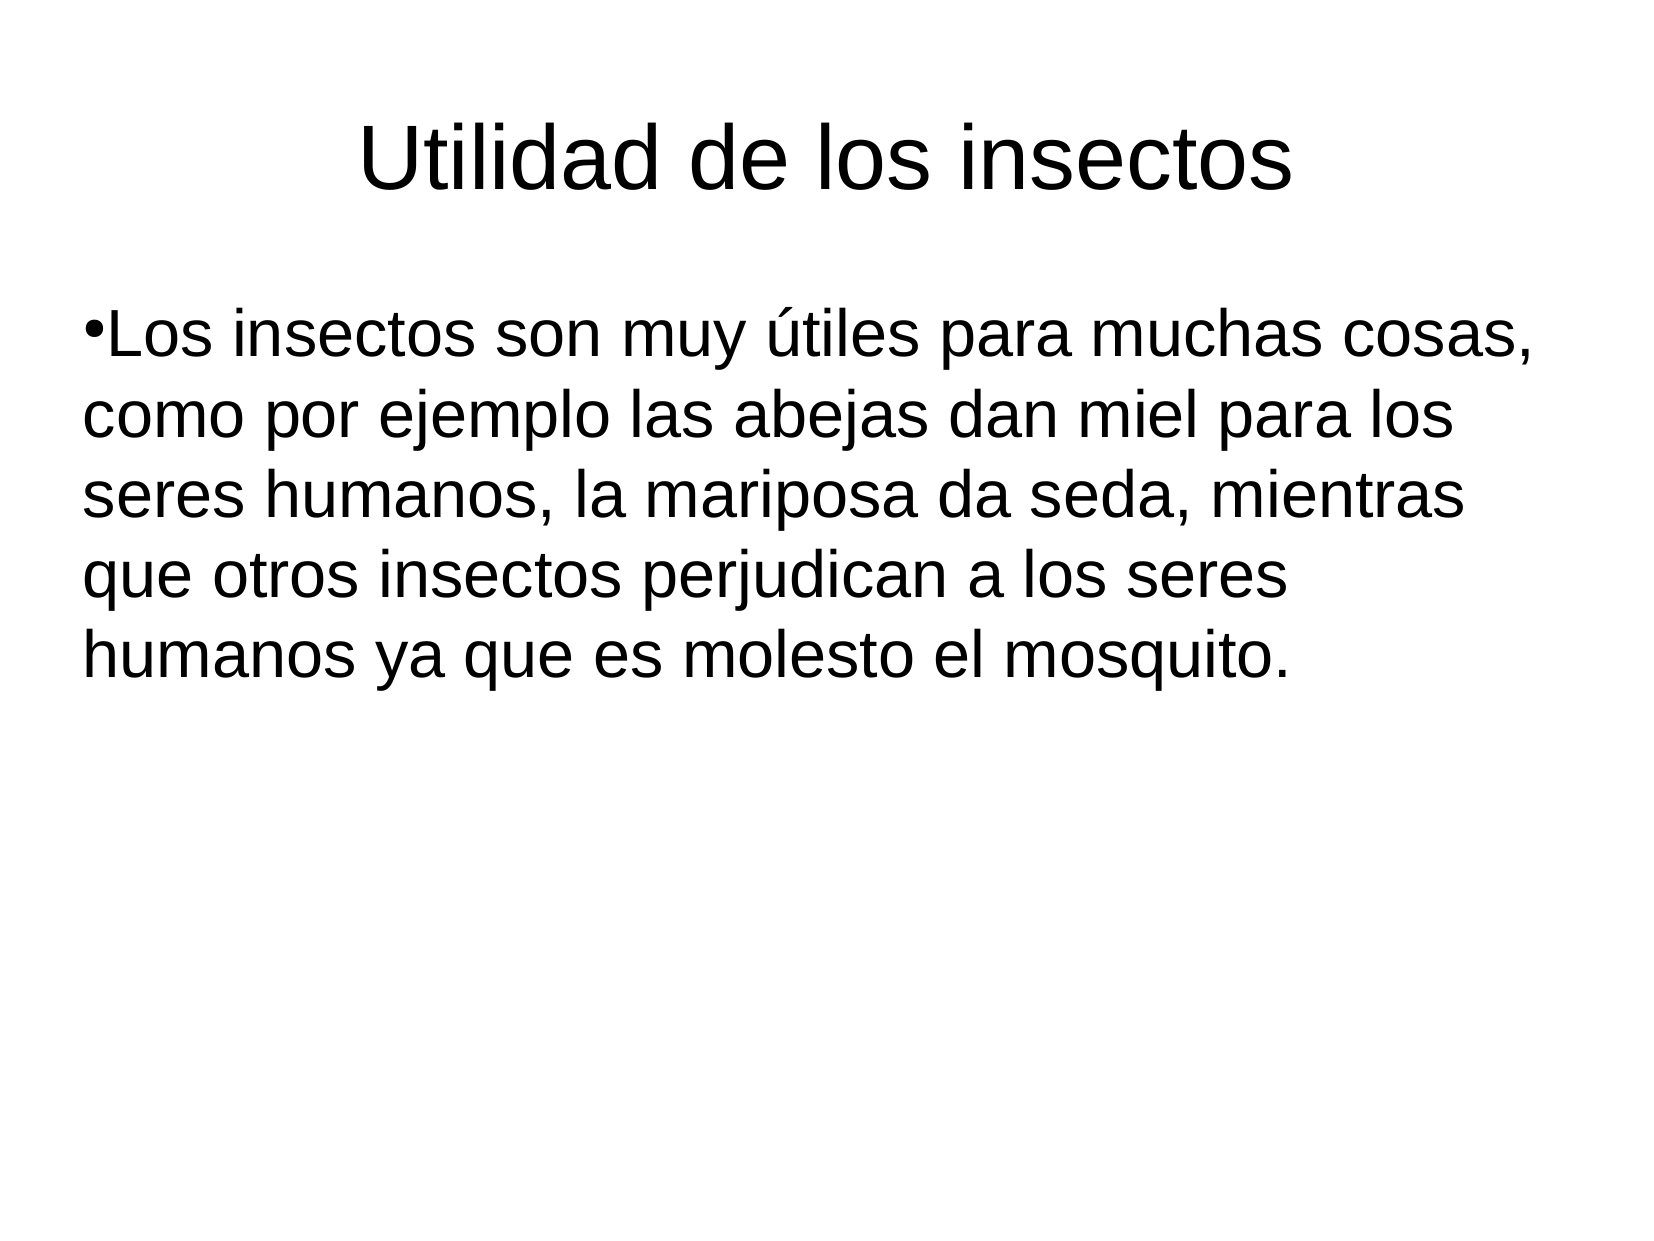

# Utilidad de los insectos
Los insectos son muy útiles para muchas cosas, como por ejemplo las abejas dan miel para los seres humanos, la mariposa da seda, mientras que otros insectos perjudican a los seres humanos ya que es molesto el mosquito.